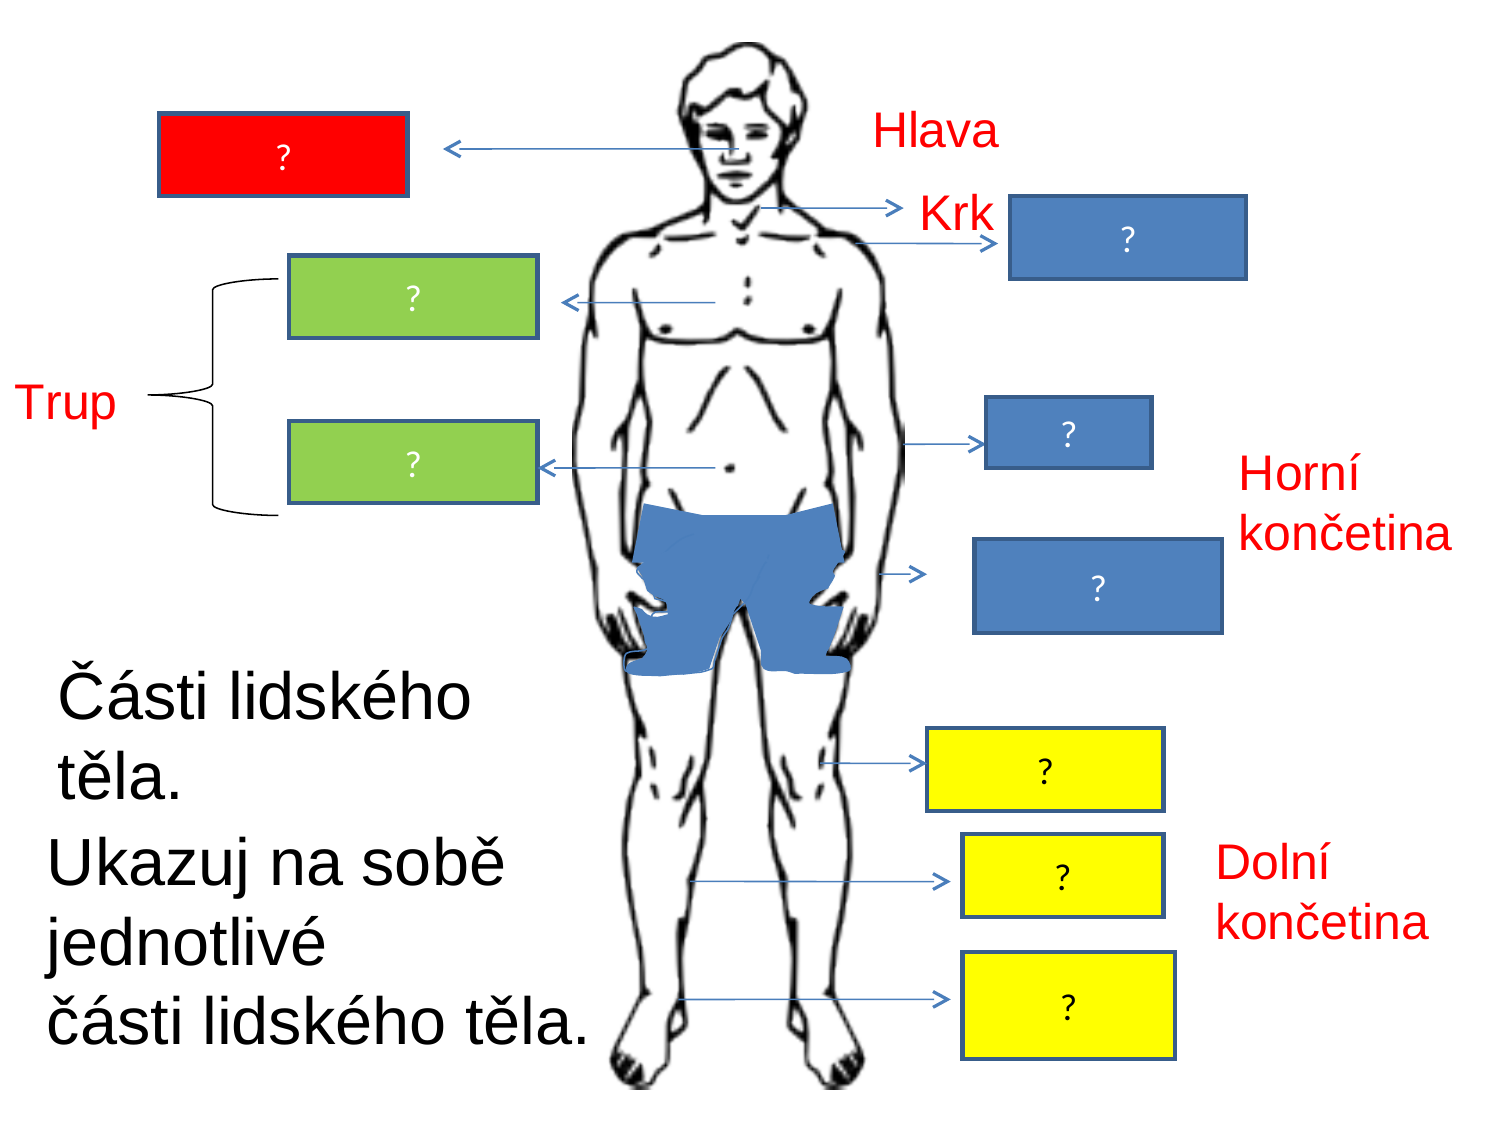

Hlava
obličej
?
Krk
rameno
?
?
hrudník
Trup
loket
?
břicho
?
Horní
končetina
zápěstí
?
Části lidského
těla.
koleno
?
Ukazuj na sobě
jednotlivé
části lidského těla.
lýtko
Dolní
končetina
?
?
kotník